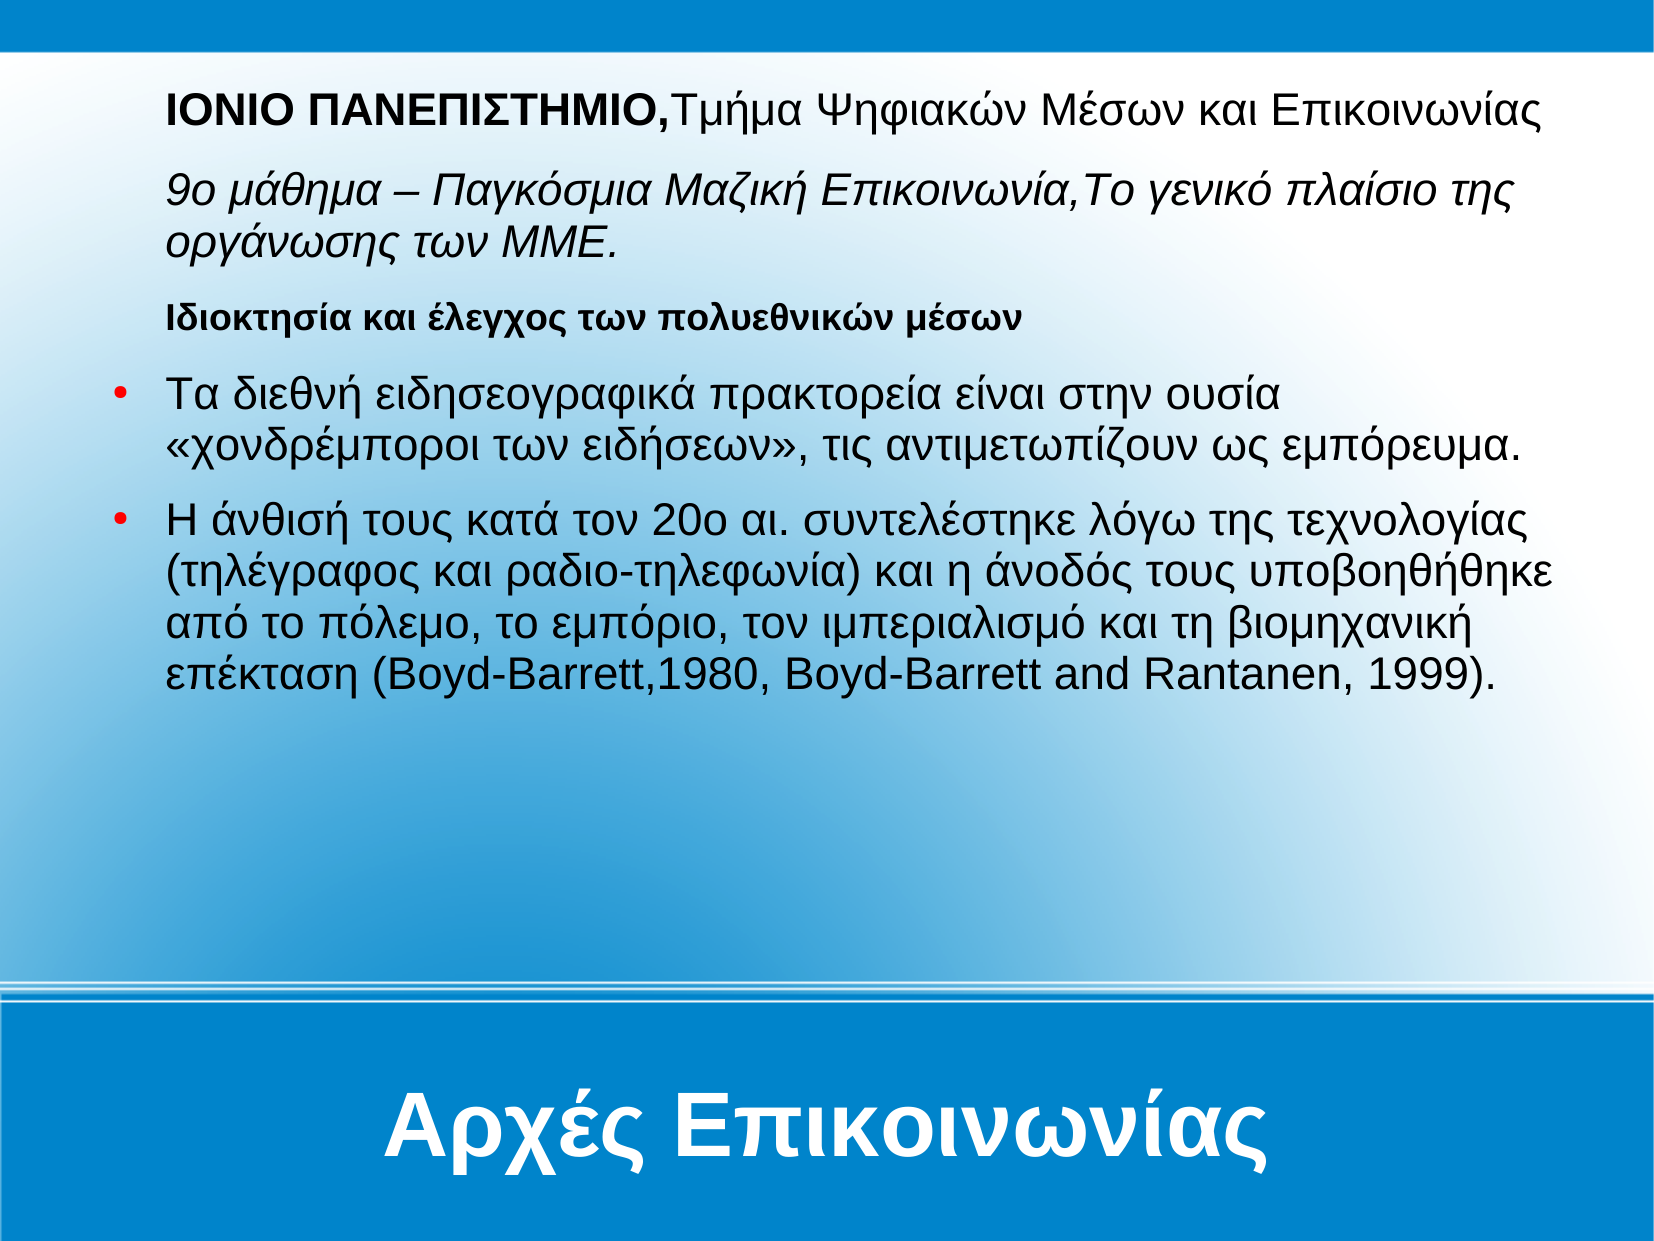

ΙΟΝΙΟ ΠΑΝΕΠΙΣΤΗΜΙΟ,Τμήμα Ψηφιακών Μέσων και Επικοινωνίας
9ο μάθημα – Παγκόσμια Μαζική Επικοινωνία,Το γενικό πλαίσιο της οργάνωσης των ΜΜΕ.
Ιδιοκτησία και έλεγχος των πολυεθνικών μέσων
Τα διεθνή ειδησεογραφικά πρακτορεία είναι στην ουσία «χονδρέμποροι των ειδήσεων», τις αντιμετωπίζουν ως εμπόρευμα.
Η άνθισή τους κατά τον 20ο αι. συντελέστηκε λόγω της τεχνολογίας (τηλέγραφος και ραδιο-τηλεφωνία) και η άνοδός τους υποβοηθήθηκε από το πόλεμο, το εμπόριο, τον ιμπεριαλισμό και τη βιομηχανική επέκταση (Boyd-Barrett,1980, Boyd-Barrett and Rantanen, 1999).
# Αρχές Επικοινωνίας